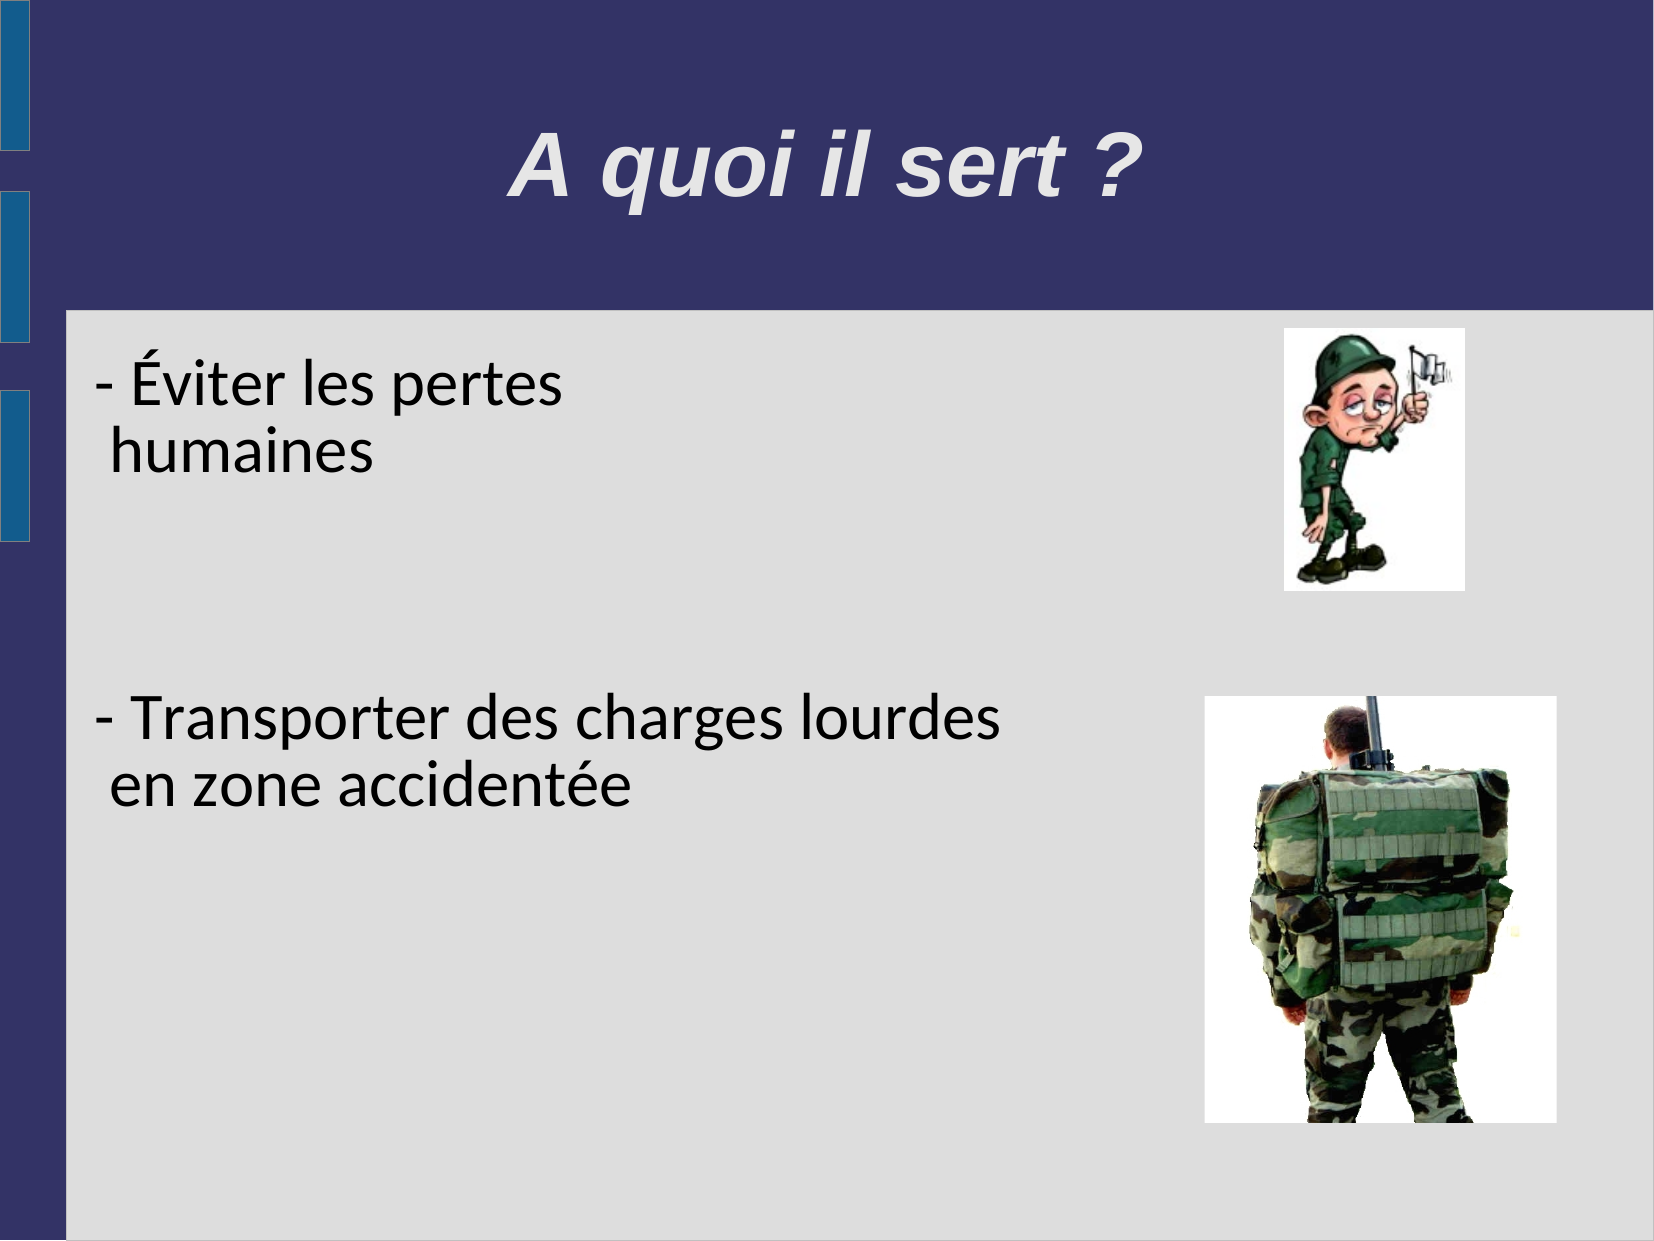

# A quoi il sert ?
- Éviter les pertes
 humaines
- Transporter des charges lourdes
 en zone accidentée